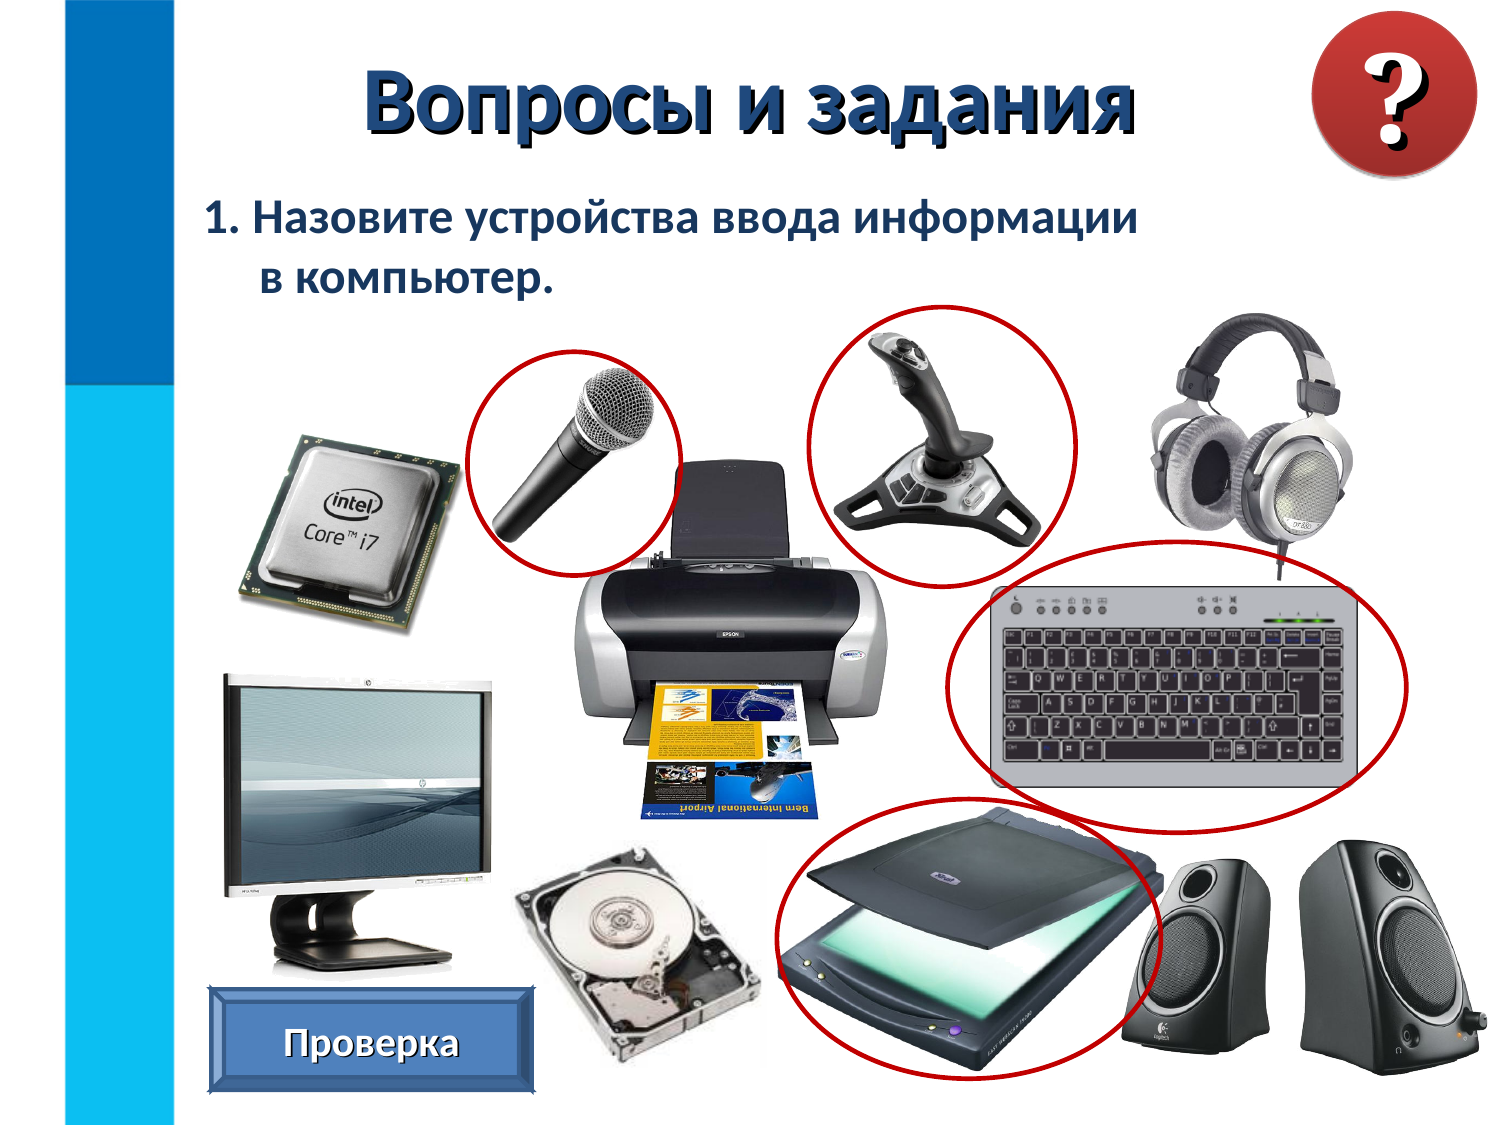

Вопросы и задания
?
# 1. Назовите устройства ввода информации в компьютер.
Проверка